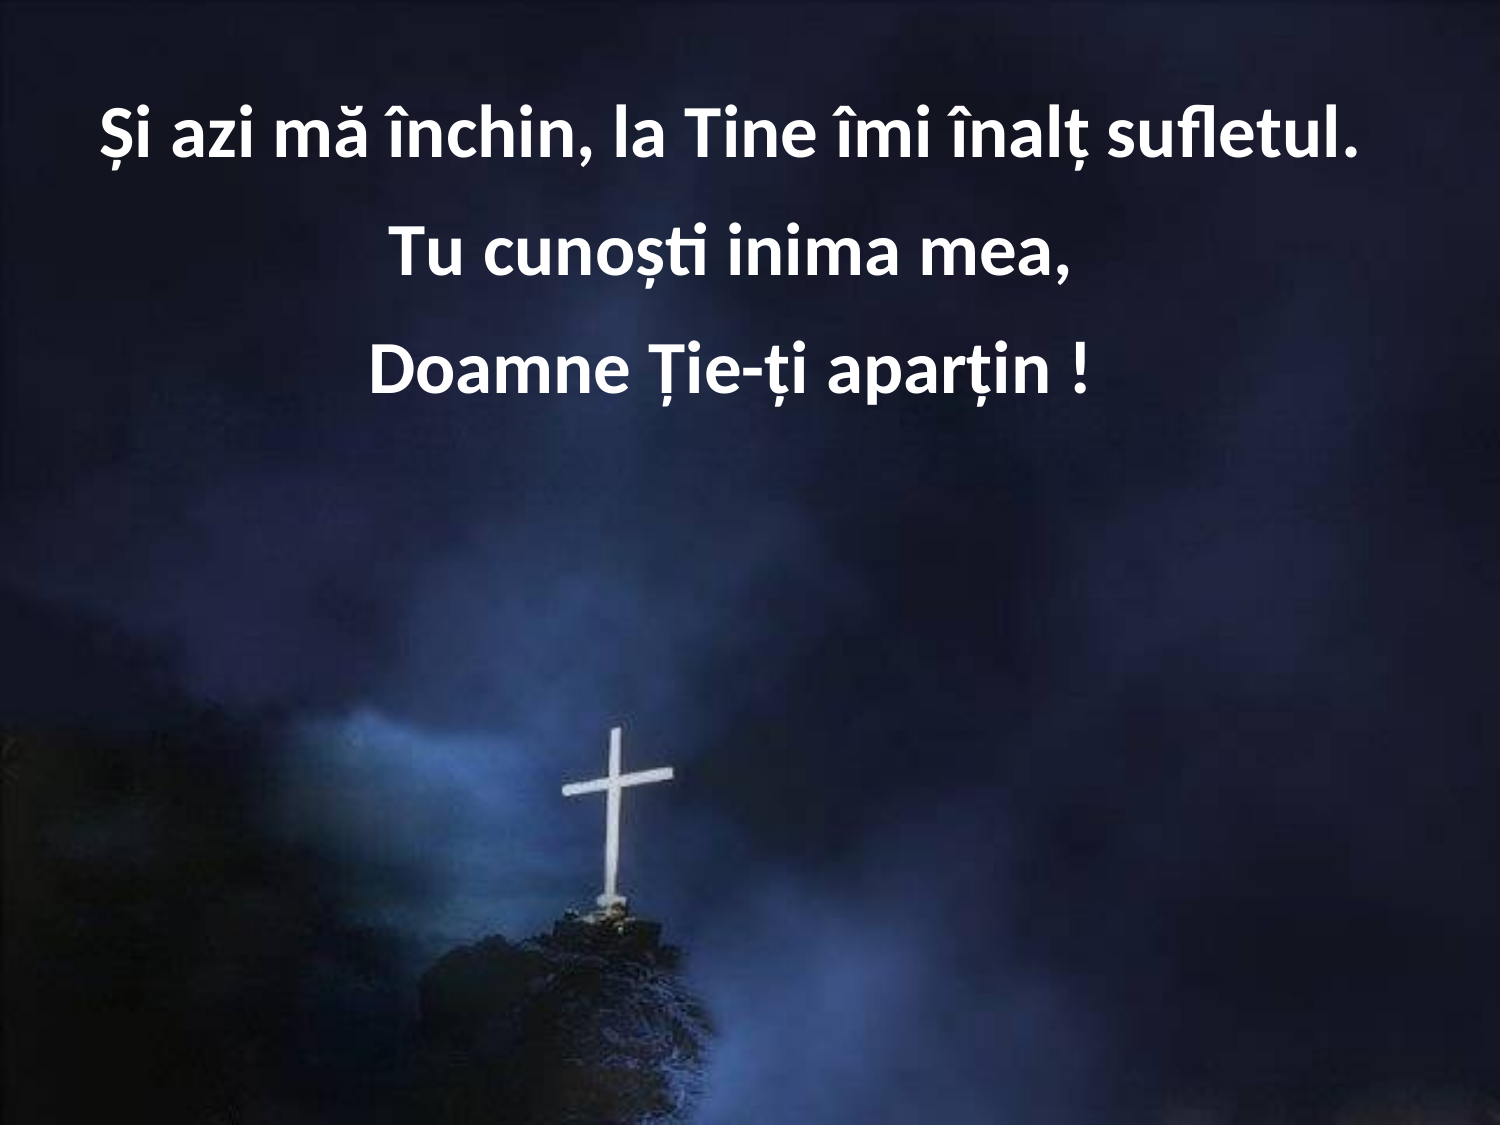

# Şi azi mă închin, la Tine îmi înalţ sufletul.
Tu cunoşti inima mea,
Doamne Ţie-ţi aparţin !